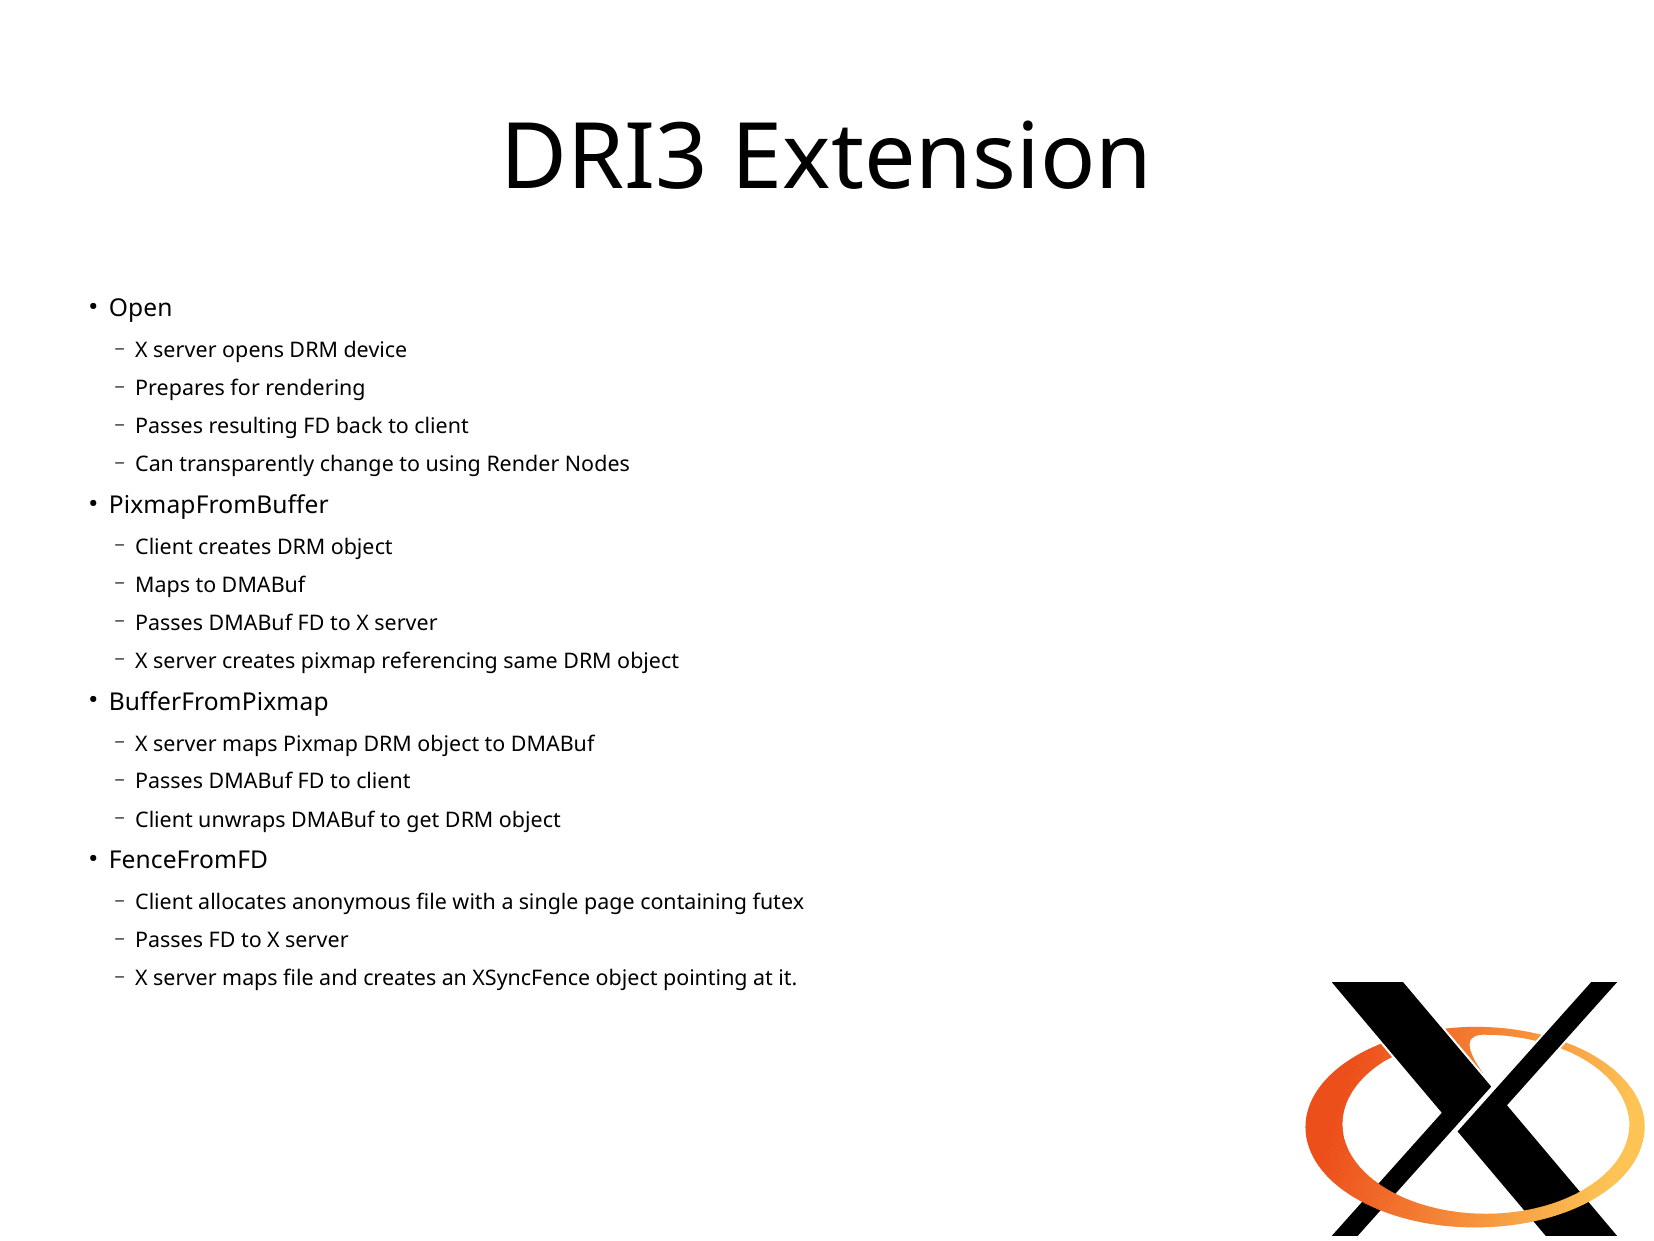

# DRI3 Extension
Open
X server opens DRM device
Prepares for rendering
Passes resulting FD back to client
Can transparently change to using Render Nodes
PixmapFromBuffer
Client creates DRM object
Maps to DMABuf
Passes DMABuf FD to X server
X server creates pixmap referencing same DRM object
BufferFromPixmap
X server maps Pixmap DRM object to DMABuf
Passes DMABuf FD to client
Client unwraps DMABuf to get DRM object
FenceFromFD
Client allocates anonymous file with a single page containing futex
Passes FD to X server
X server maps file and creates an XSyncFence object pointing at it.